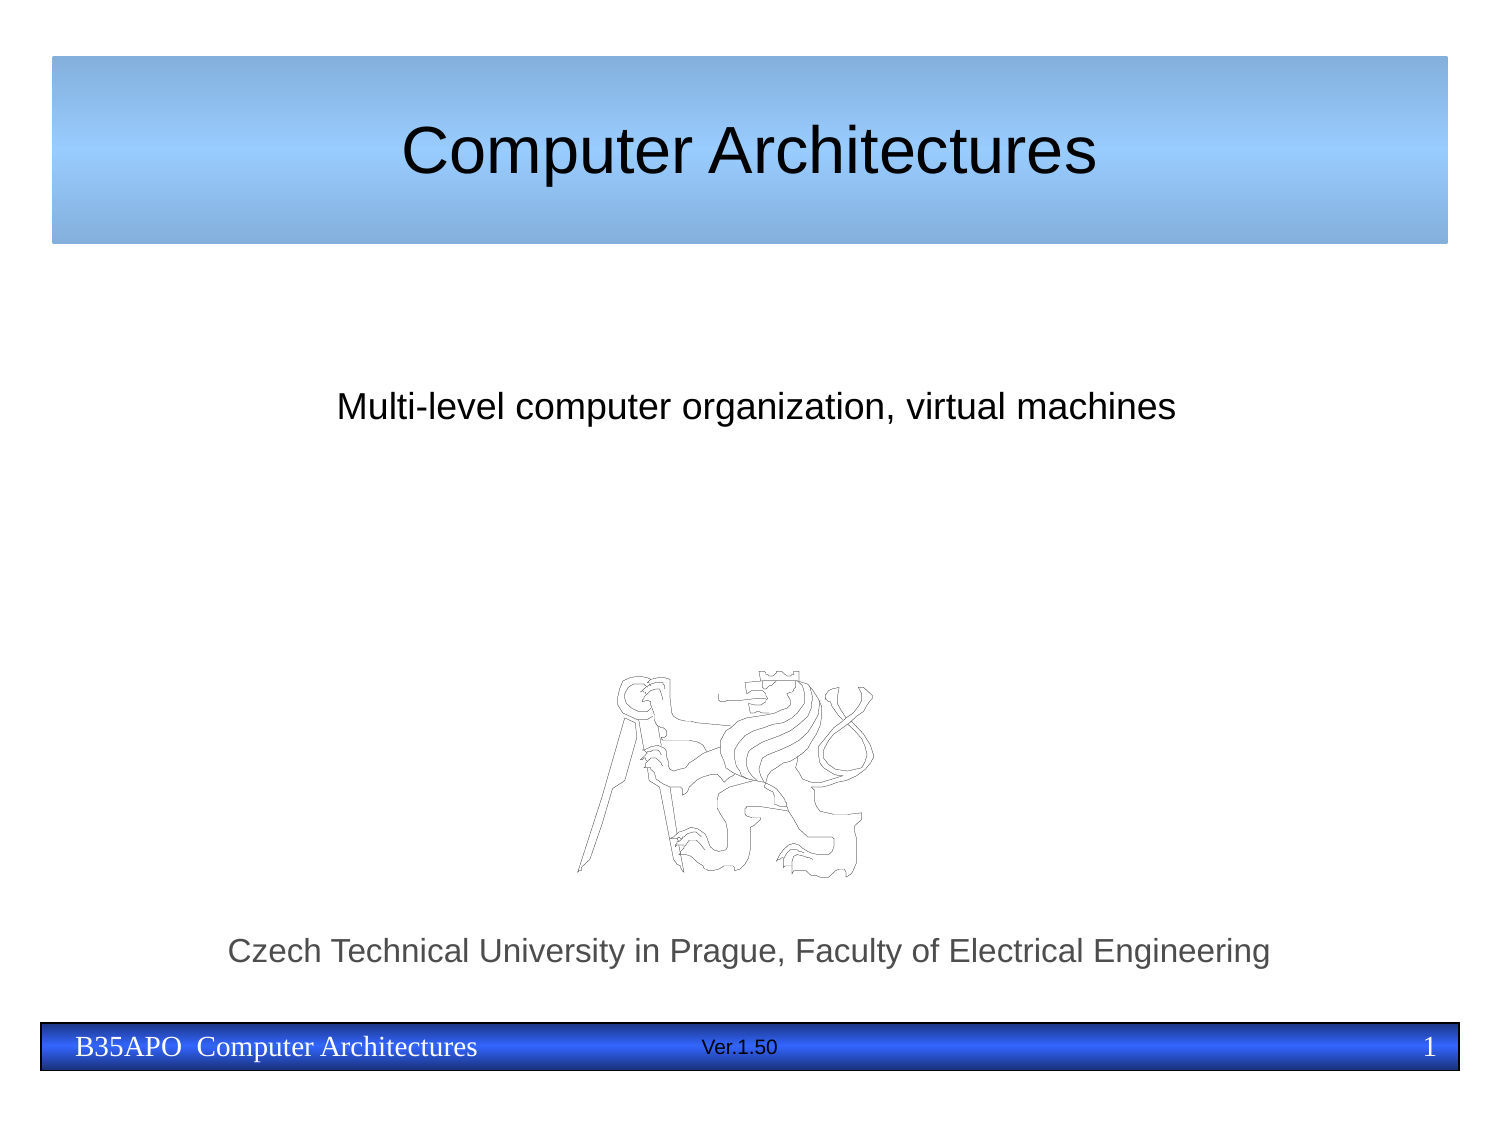

# Computer Architectures
Multi-level computer organization, virtual machines
Czech Technical University in Prague, Faculty of Electrical Engineering
B35APO Computer Architectures
1
Ver.1.50